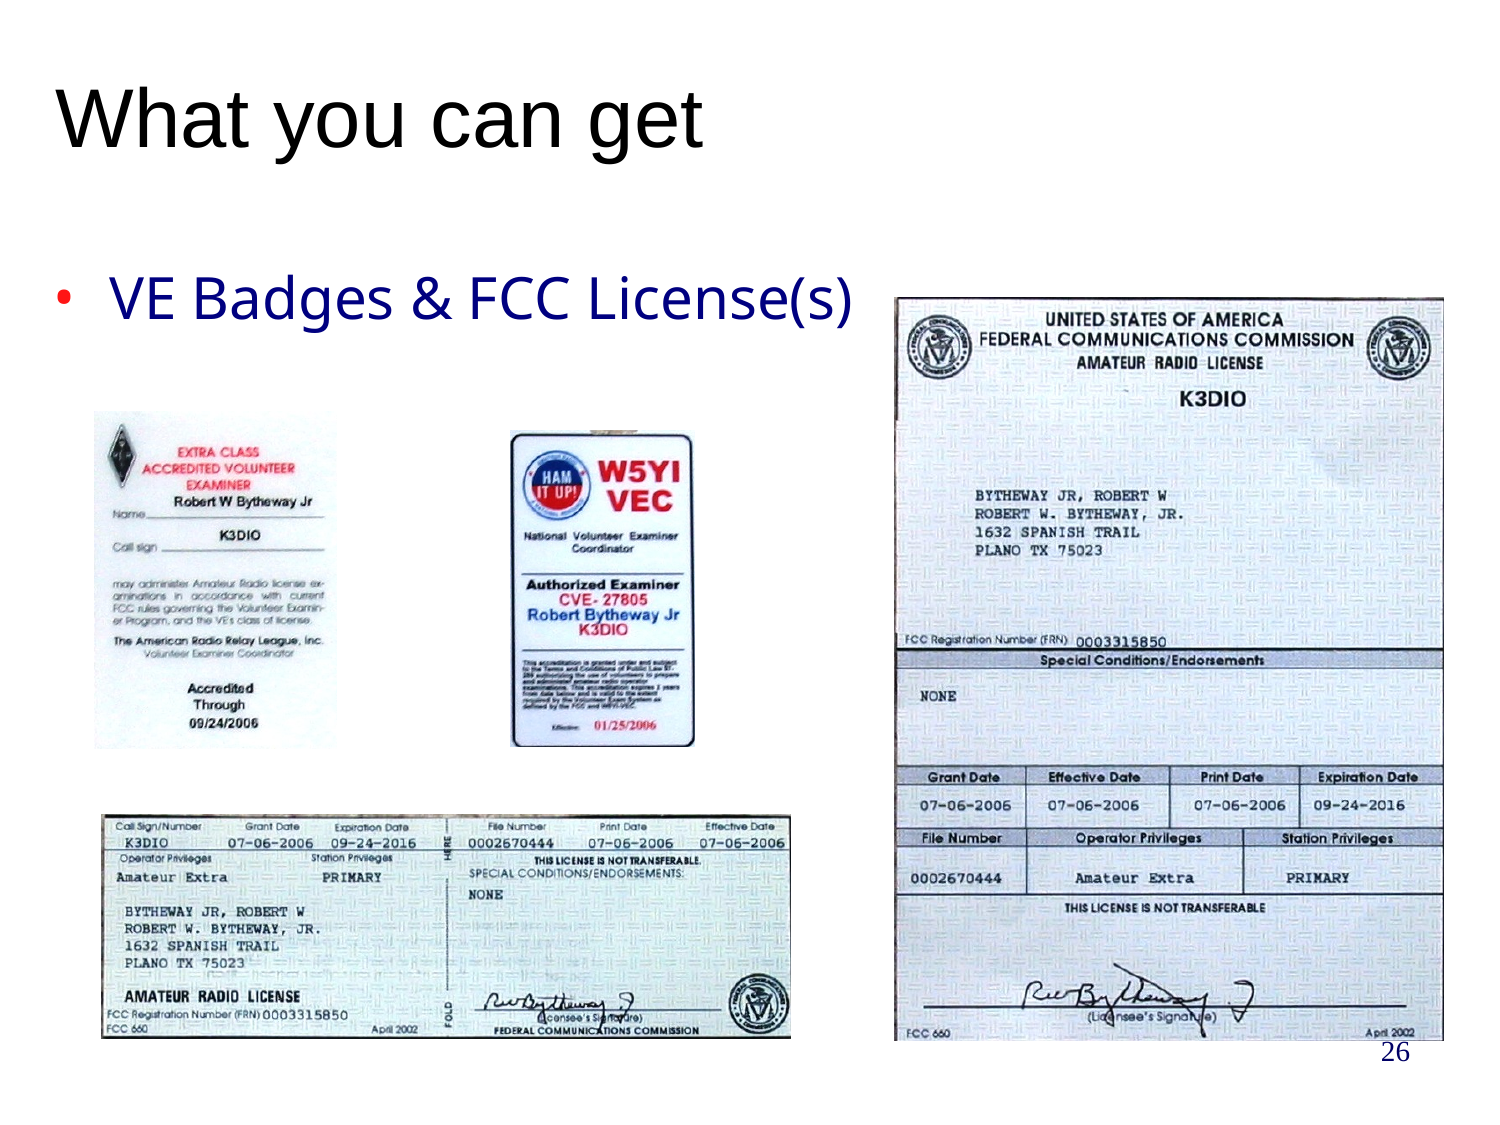

# What you can get
VE Badges & FCC License(s)